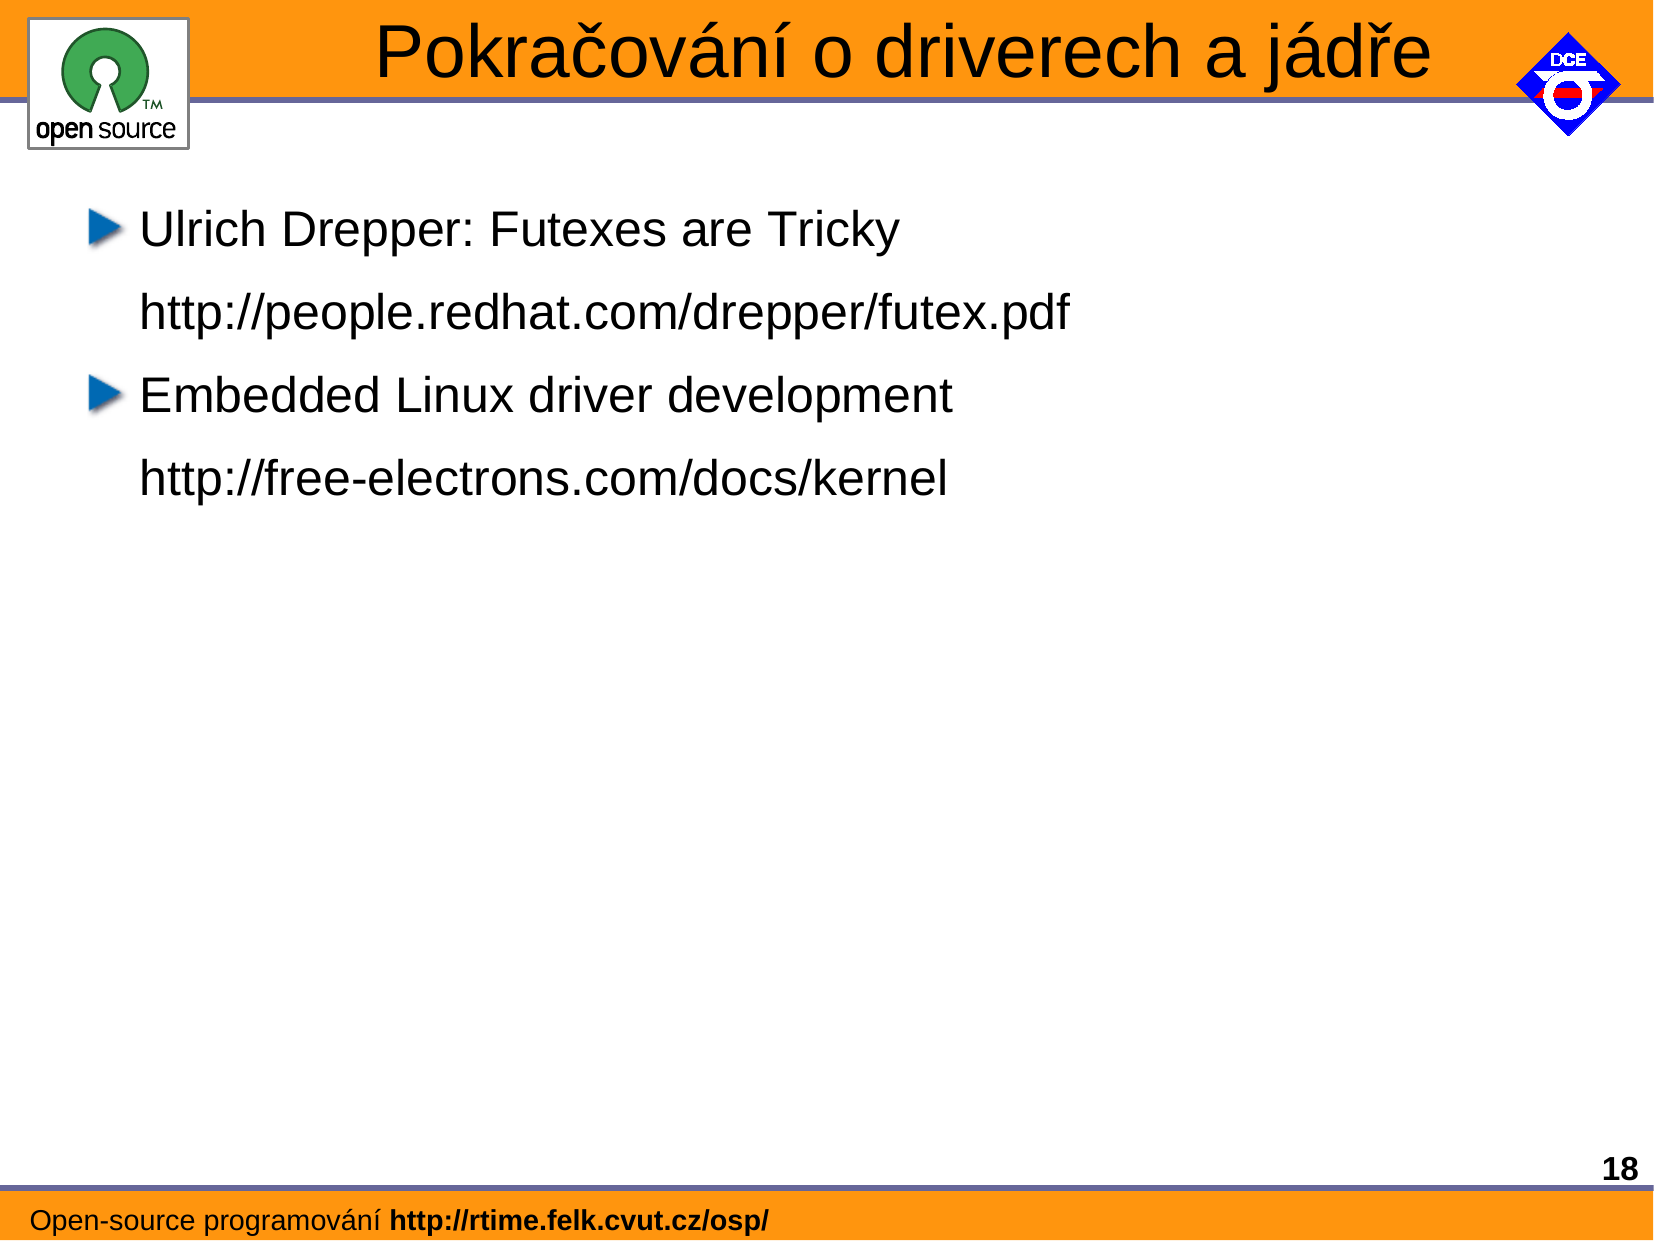

# Pokračování o driverech a jádře
Ulrich Drepper: Futexes are Tricky
http://people.redhat.com/drepper/futex.pdf
Embedded Linux driver development
http://free-electrons.com/docs/kernel